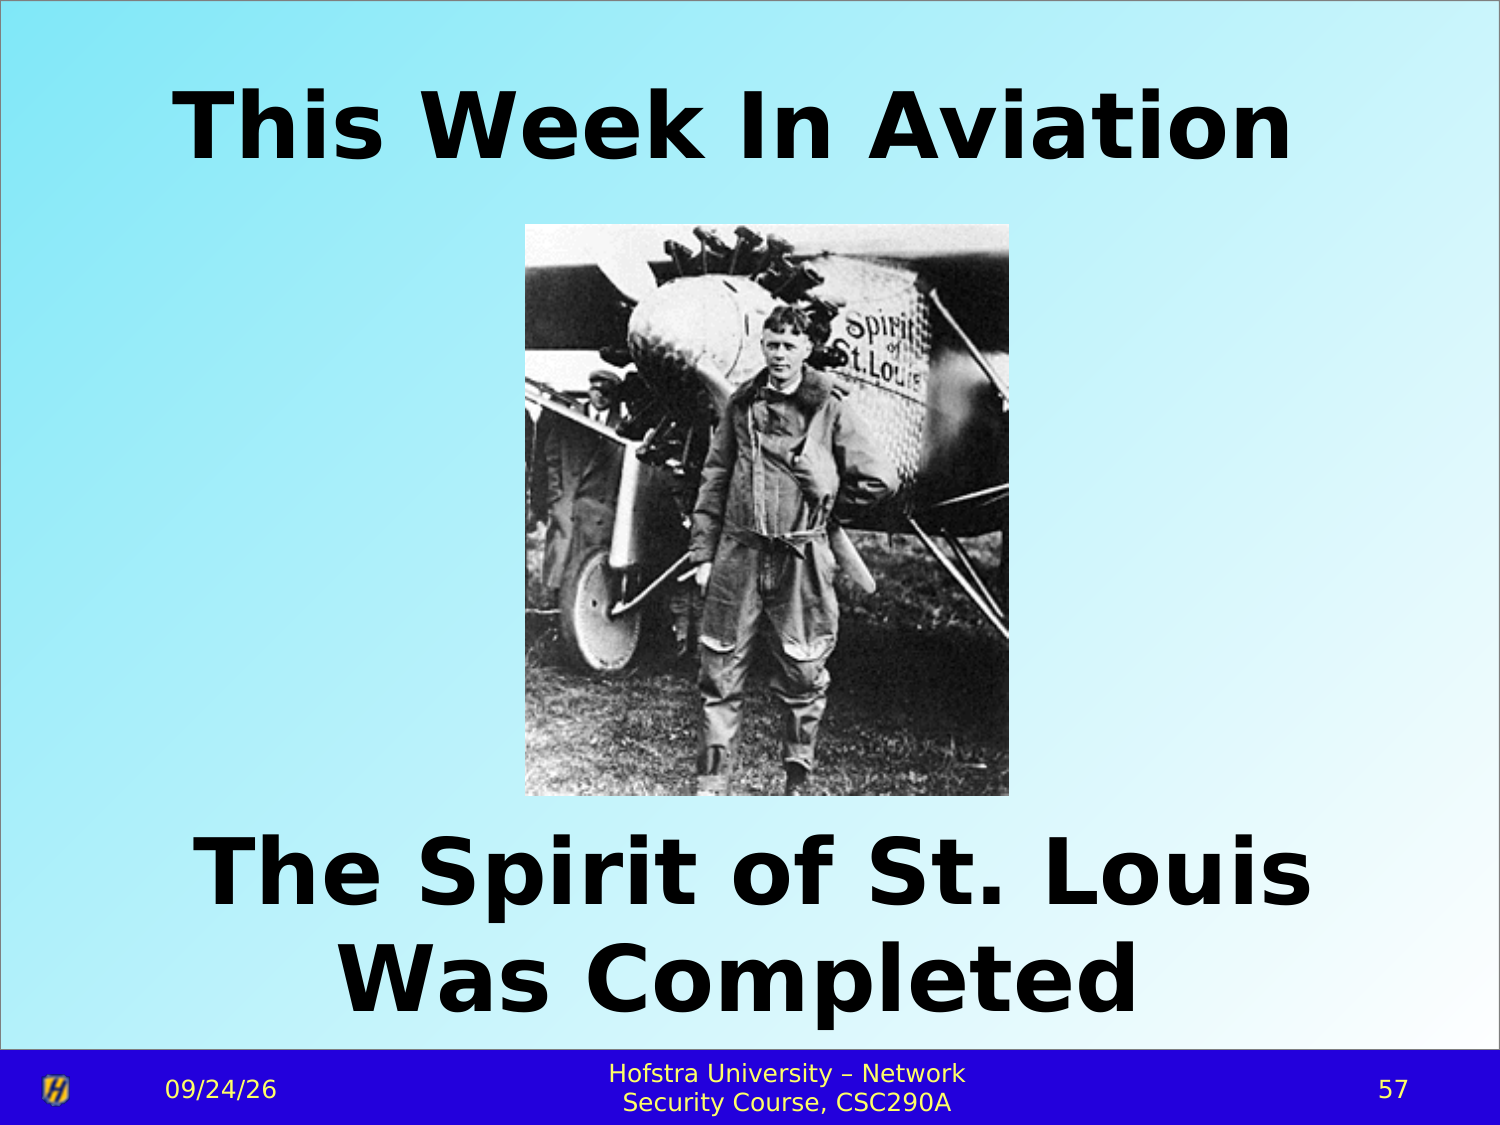

# This Week In Aviation
The Spirit of St. Louis Was Completed
57